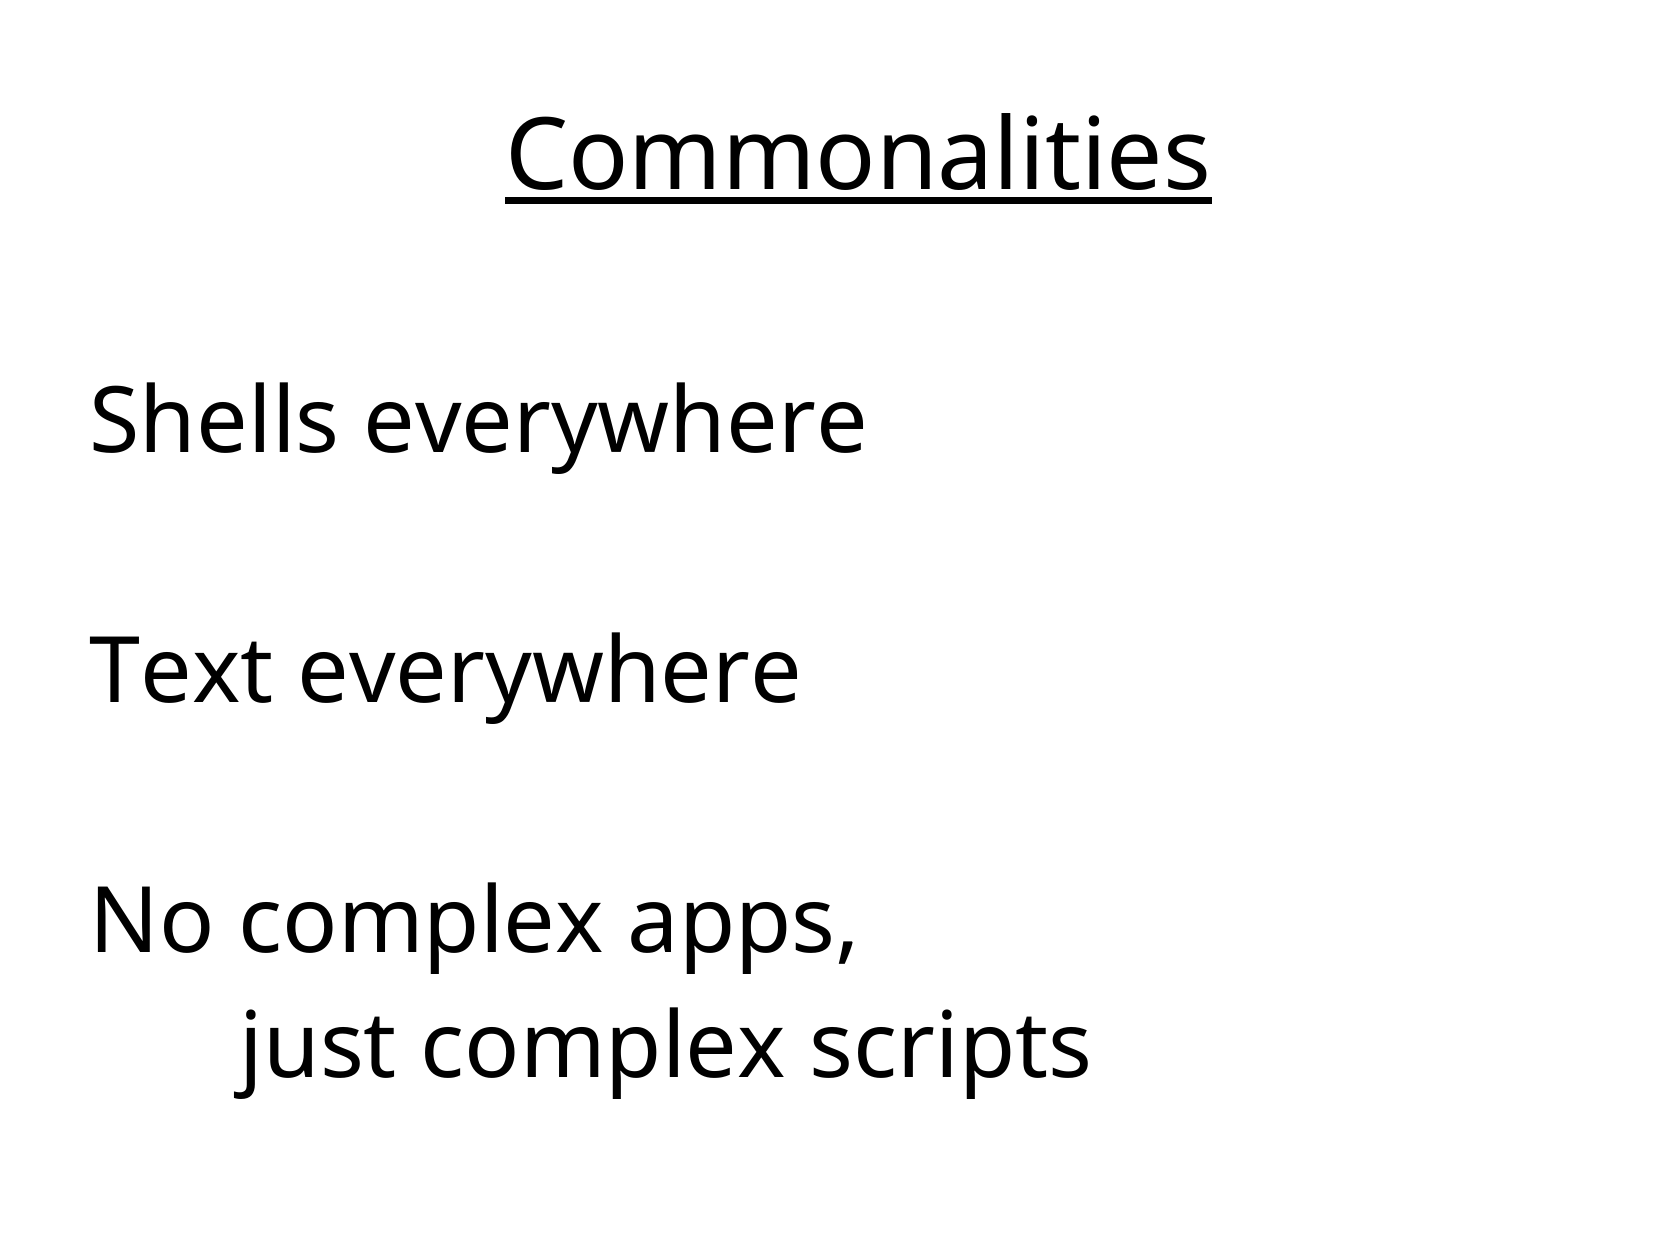

Commonalities
Shells everywhere
Text everywhere
No complex apps,
		just complex scripts
Helping themselves when needed